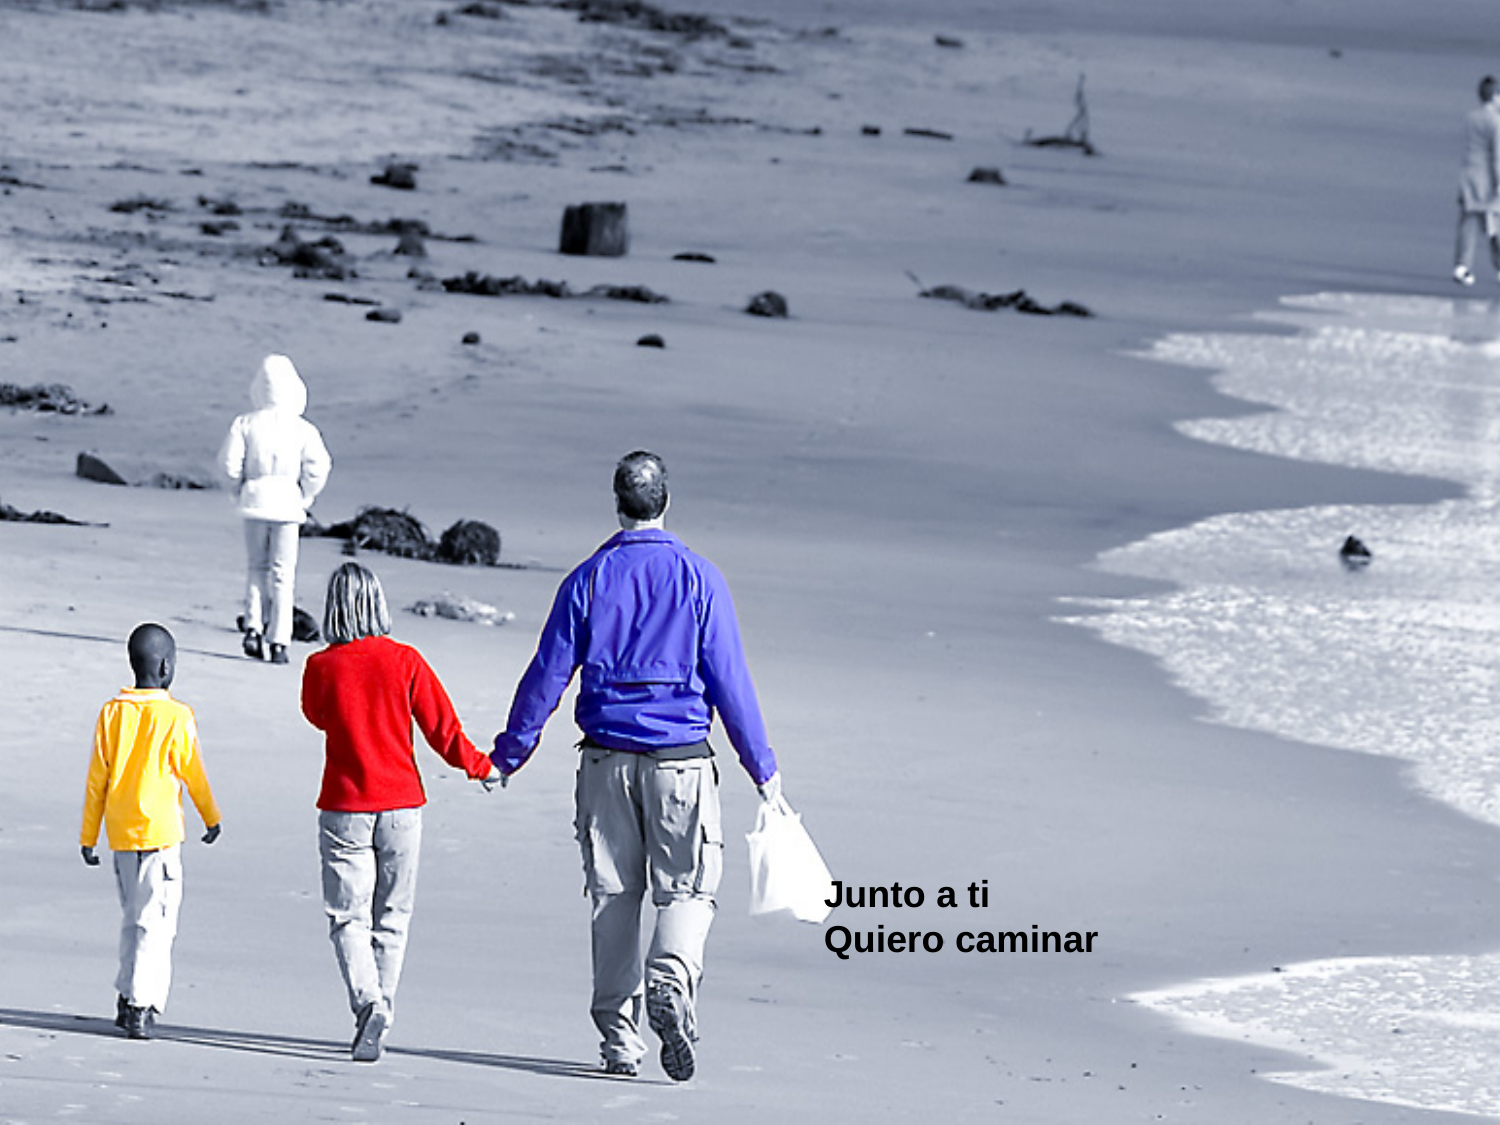

#
Junto a ti
Quiero caminar
Junto a ti
Quiero caminar